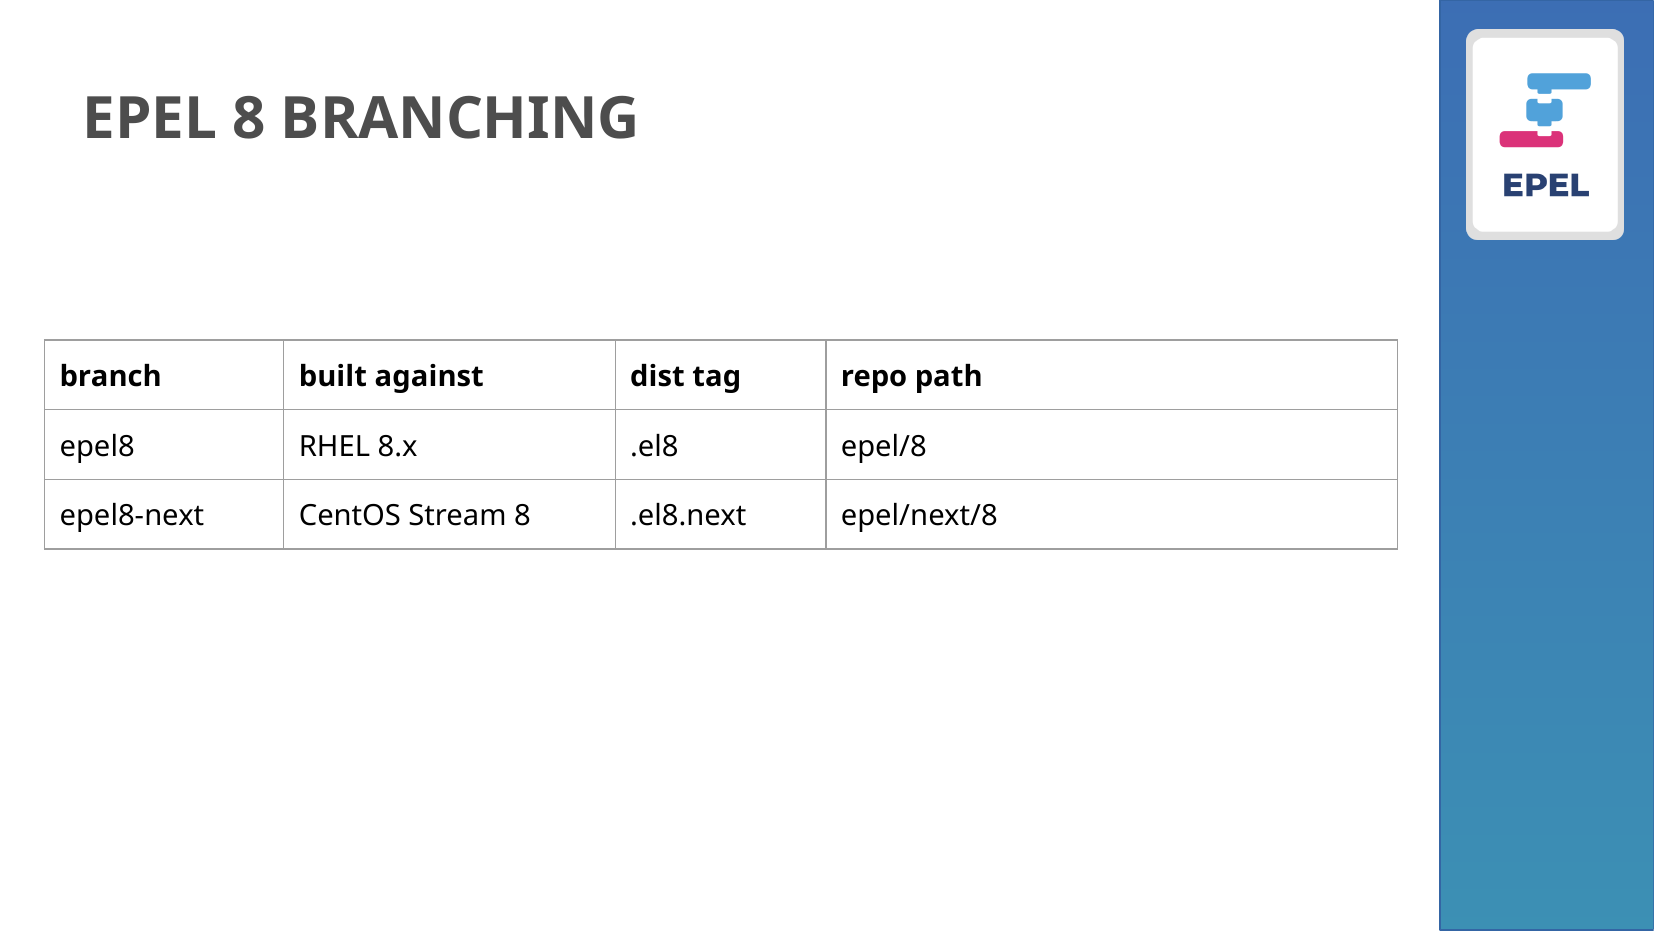

EPEL 8 BRANCHING
| branch | built against | dist tag | repo path |
| --- | --- | --- | --- |
| epel8 | RHEL 8.x | .el8 | epel/8 |
| epel8-next | CentOS Stream 8 | .el8.next | epel/next/8 |